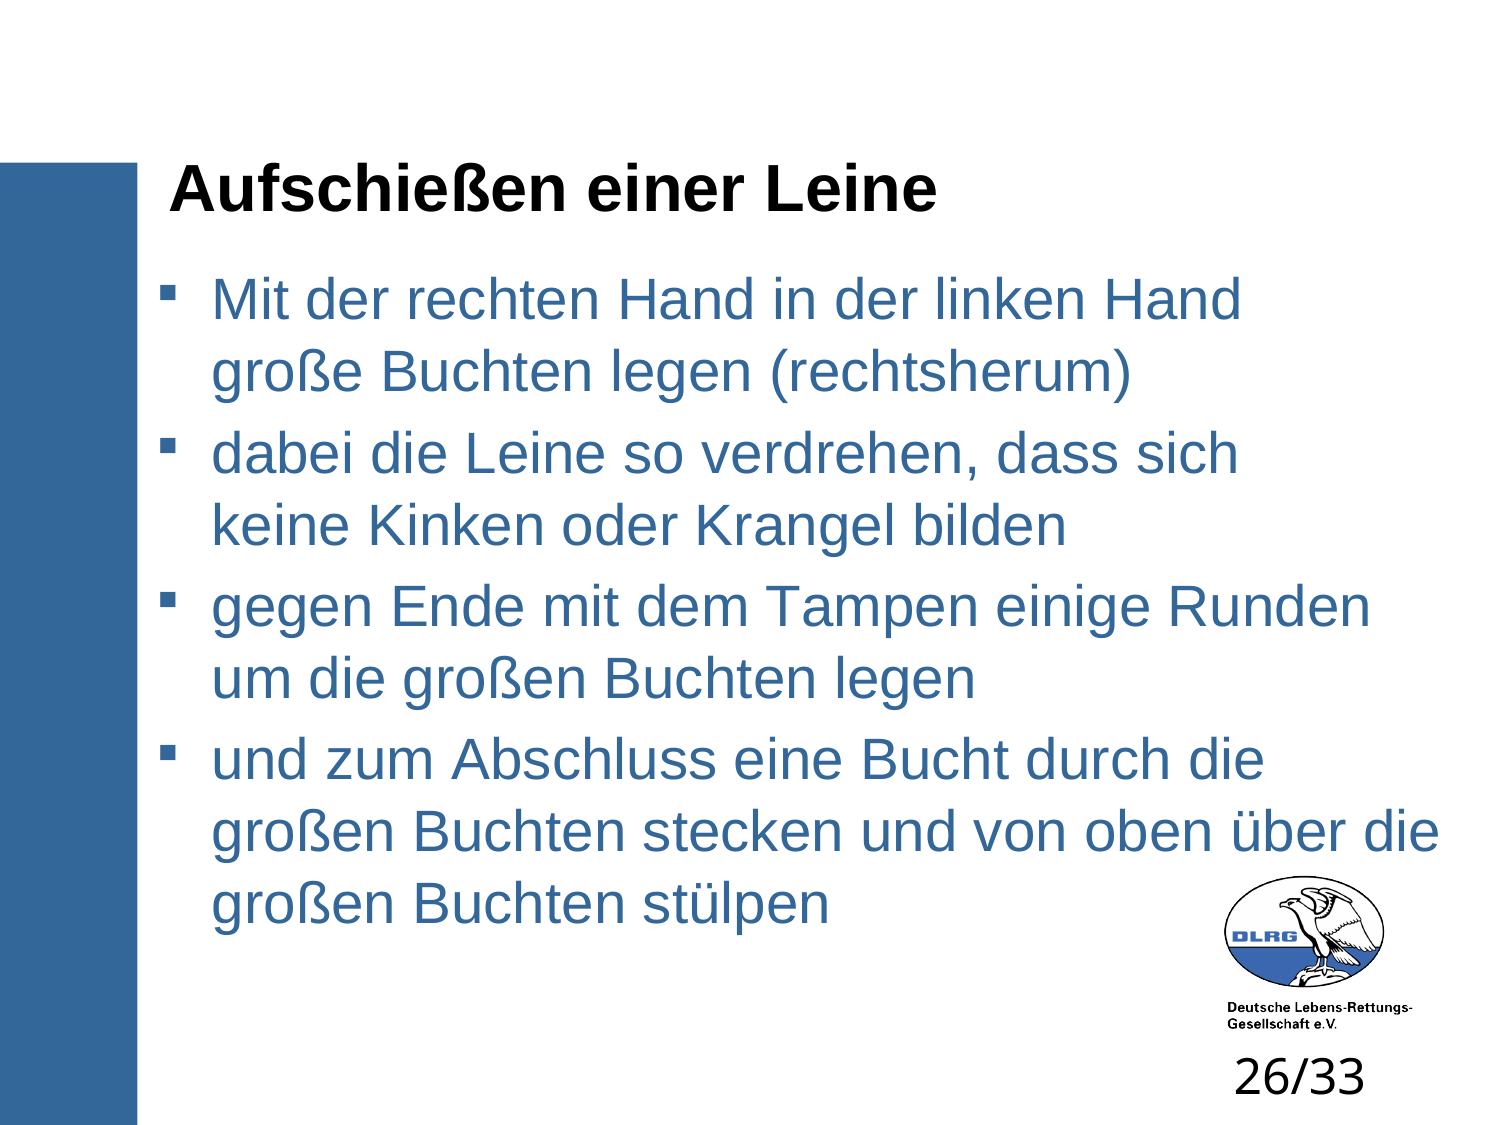

# Aufschießen einer Leine
Mit der rechten Hand in der linken Hand große Buchten legen (rechtsherum)
dabei die Leine so verdrehen, dass sich keine Kinken oder Krangel bilden
gegen Ende mit dem Tampen einige Runden um die großen Buchten legen
und zum Abschluss eine Bucht durch die großen Buchten stecken und von oben über die großen Buchten stülpen